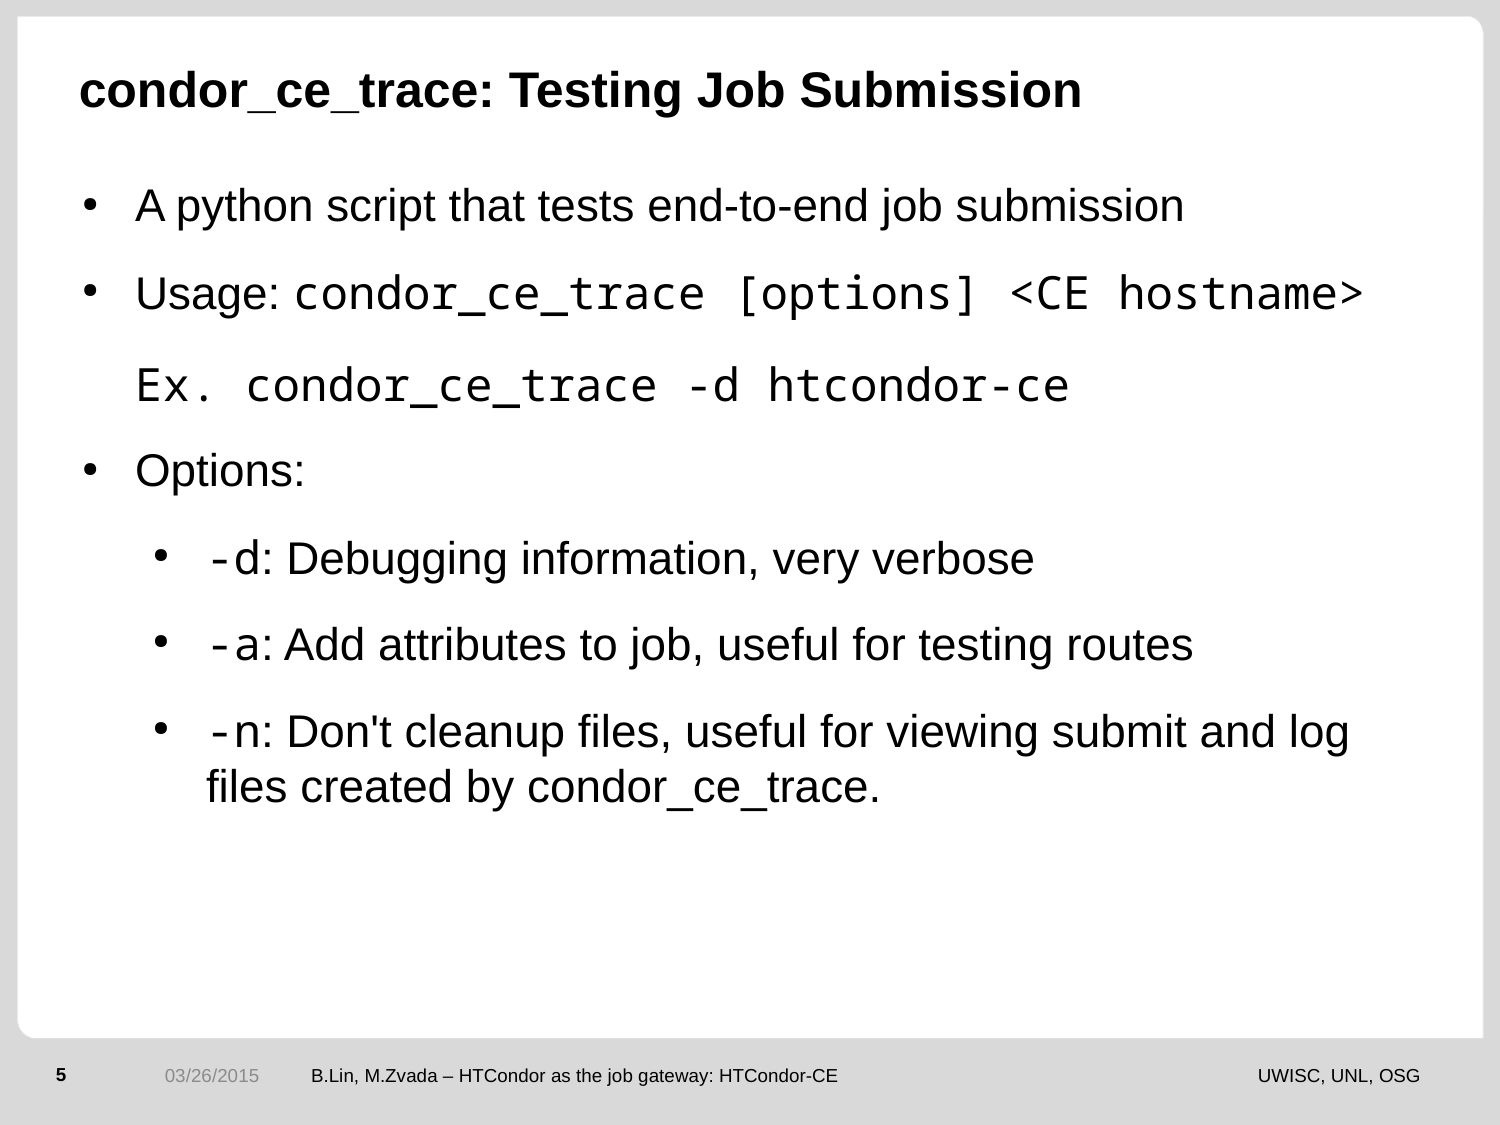

# condor_ce_trace: Testing Job Submission
A python script that tests end-to-end job submission
Usage: condor_ce_trace [options] <CE hostname>
Ex. condor_ce_trace -d htcondor-ce
Options:
-d: Debugging information, very verbose
-a: Add attributes to job, useful for testing routes
-n: Don't cleanup files, useful for viewing submit and log files created by condor_ce_trace.